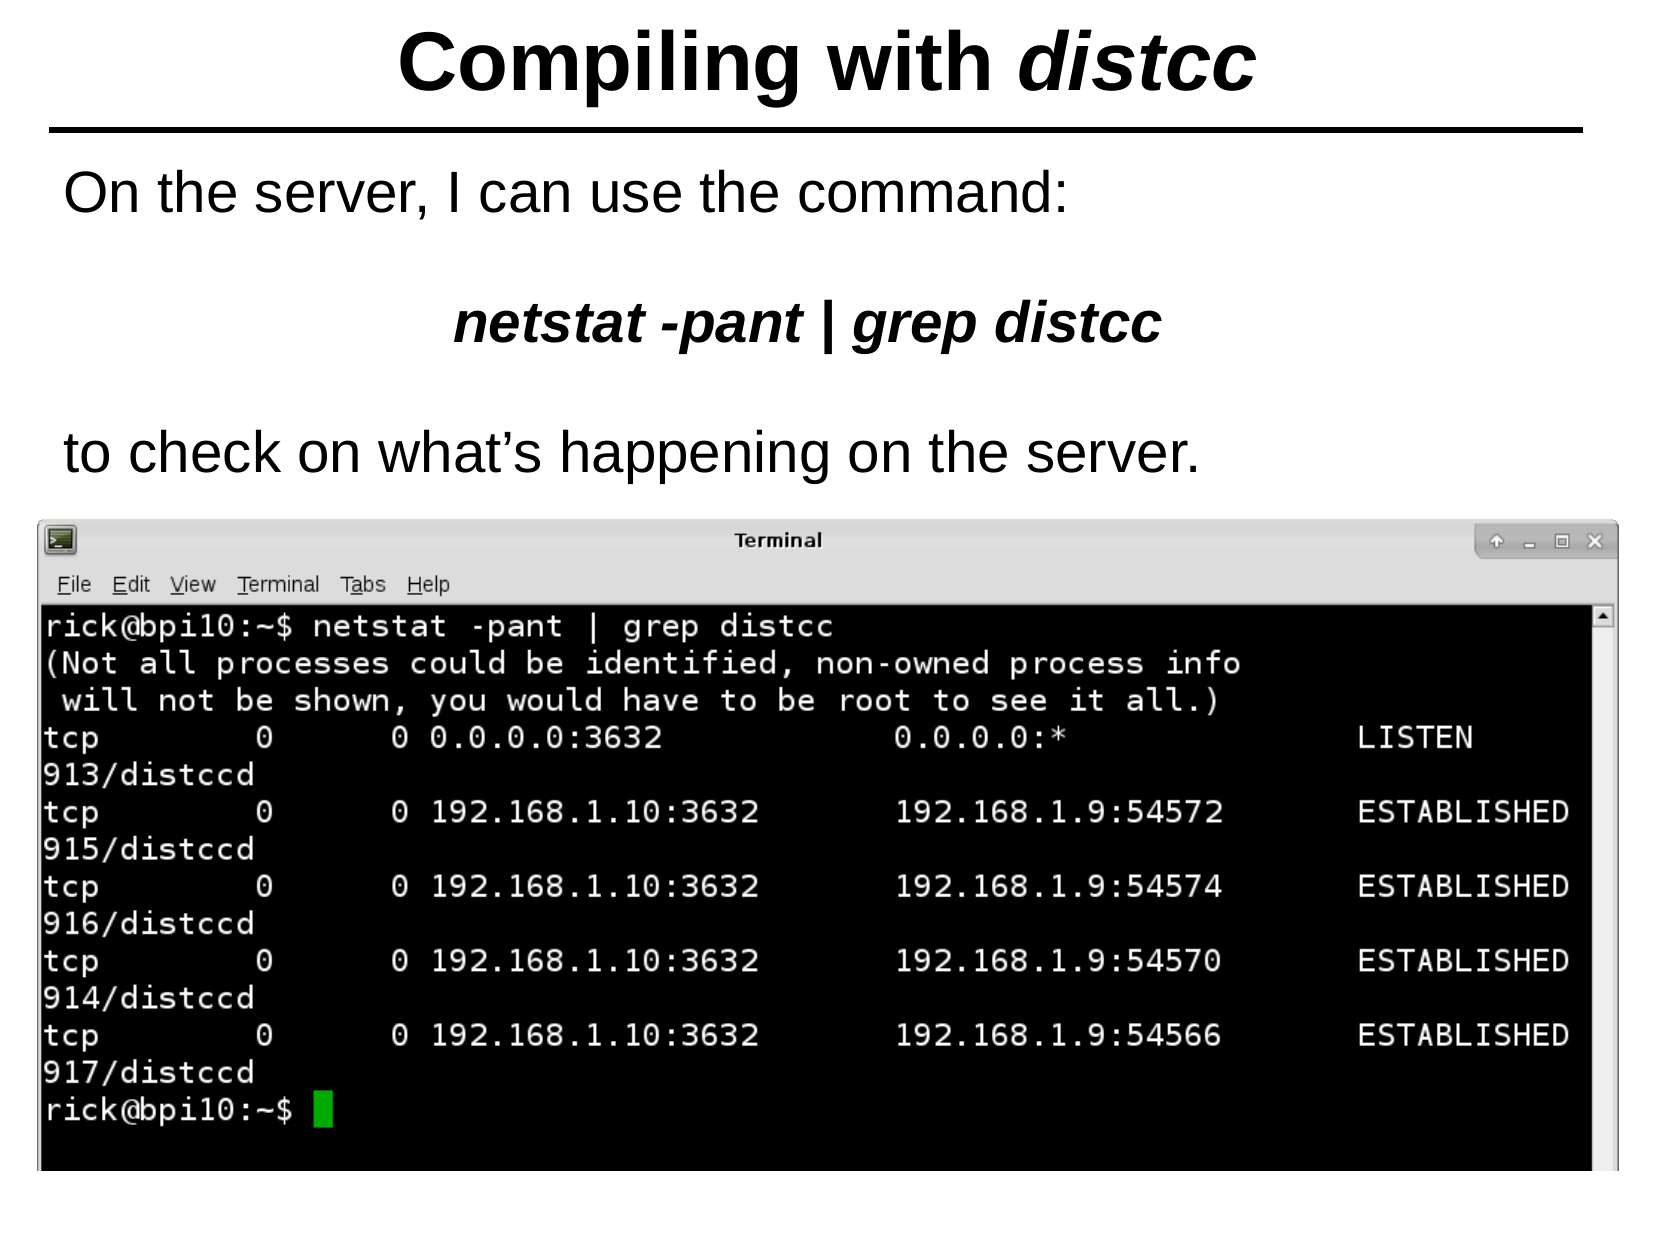

Compiling with distcc
On the server, I can use the command:
netstat -pant | grep distcc
to check on what’s happening on the server.